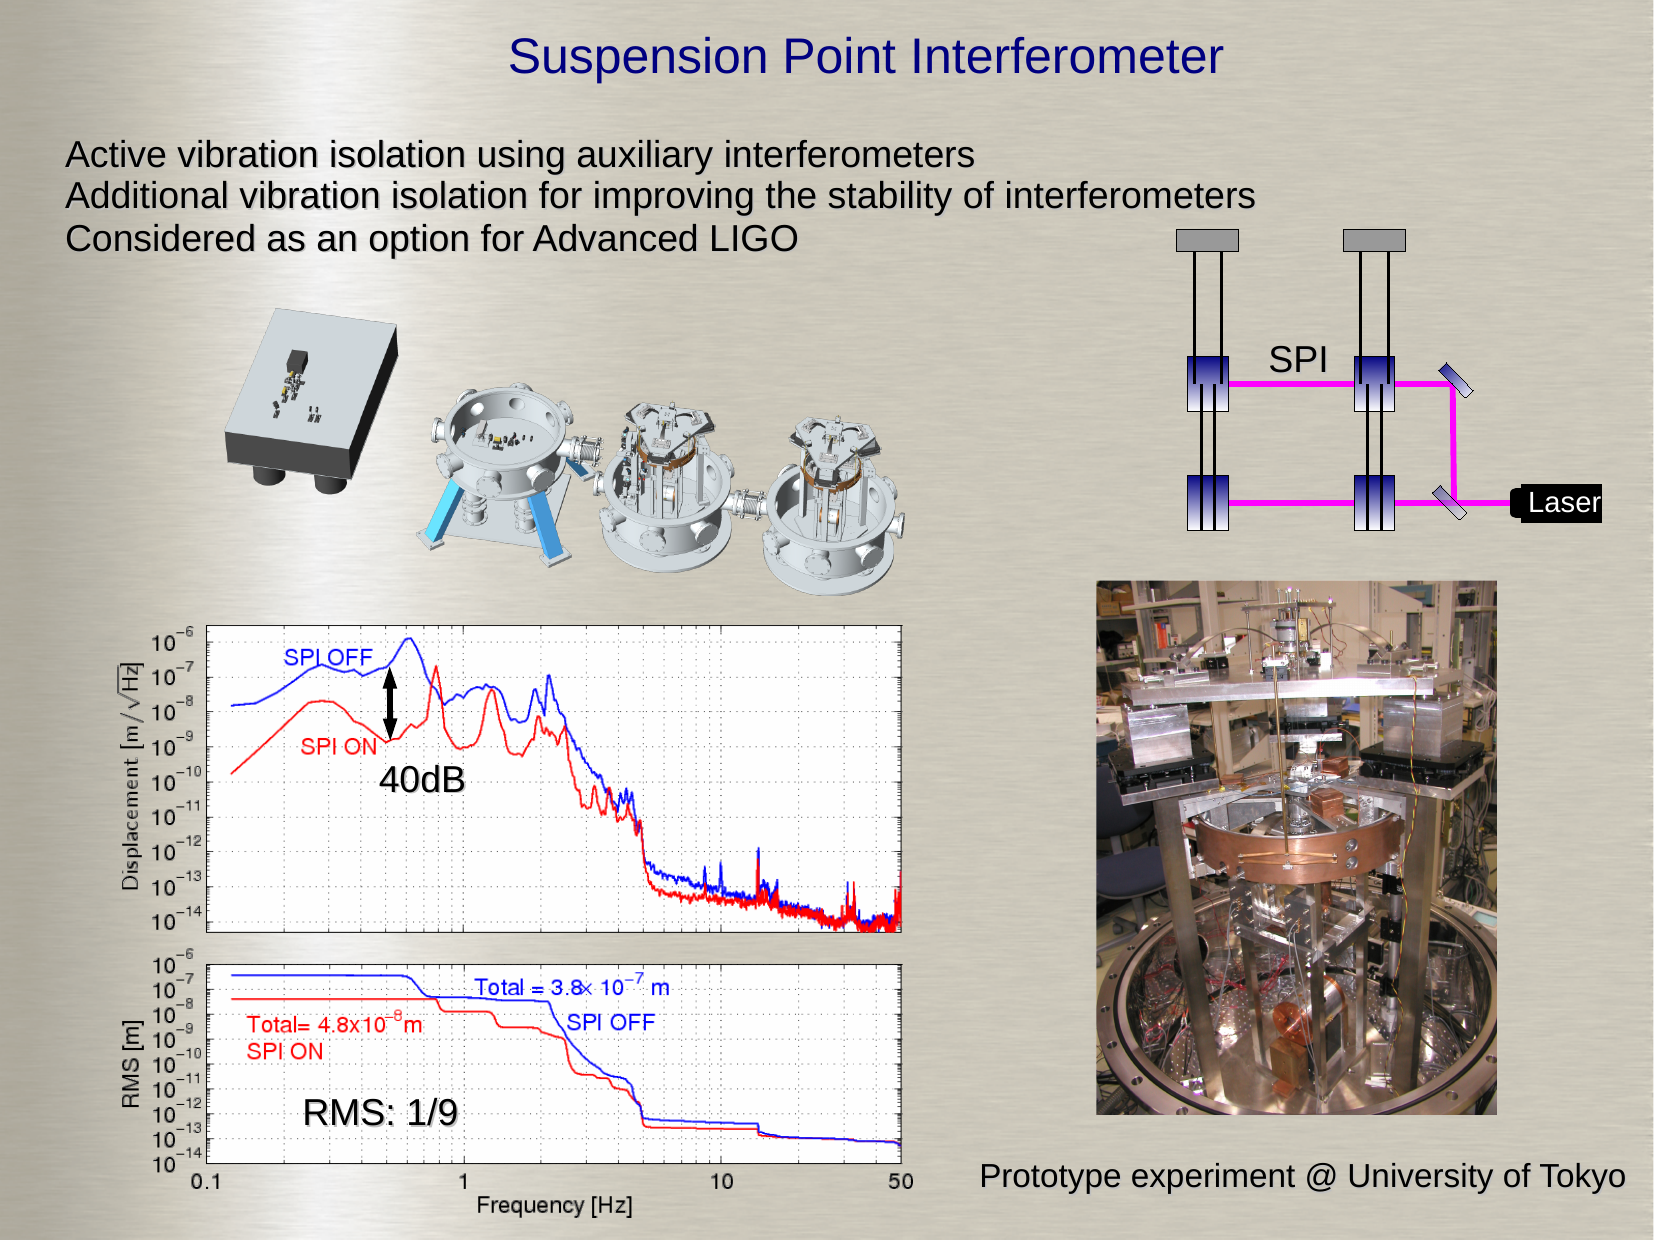

Suspension Point Interferometer
 Active vibration isolation using auxiliary interferometers
 Additional vibration isolation for improving the stability of interferometers
 Considered as an option for Advanced LIGO
SPI
Laser
40dB
RMS: 1/9
Prototype experiment @ University of Tokyo